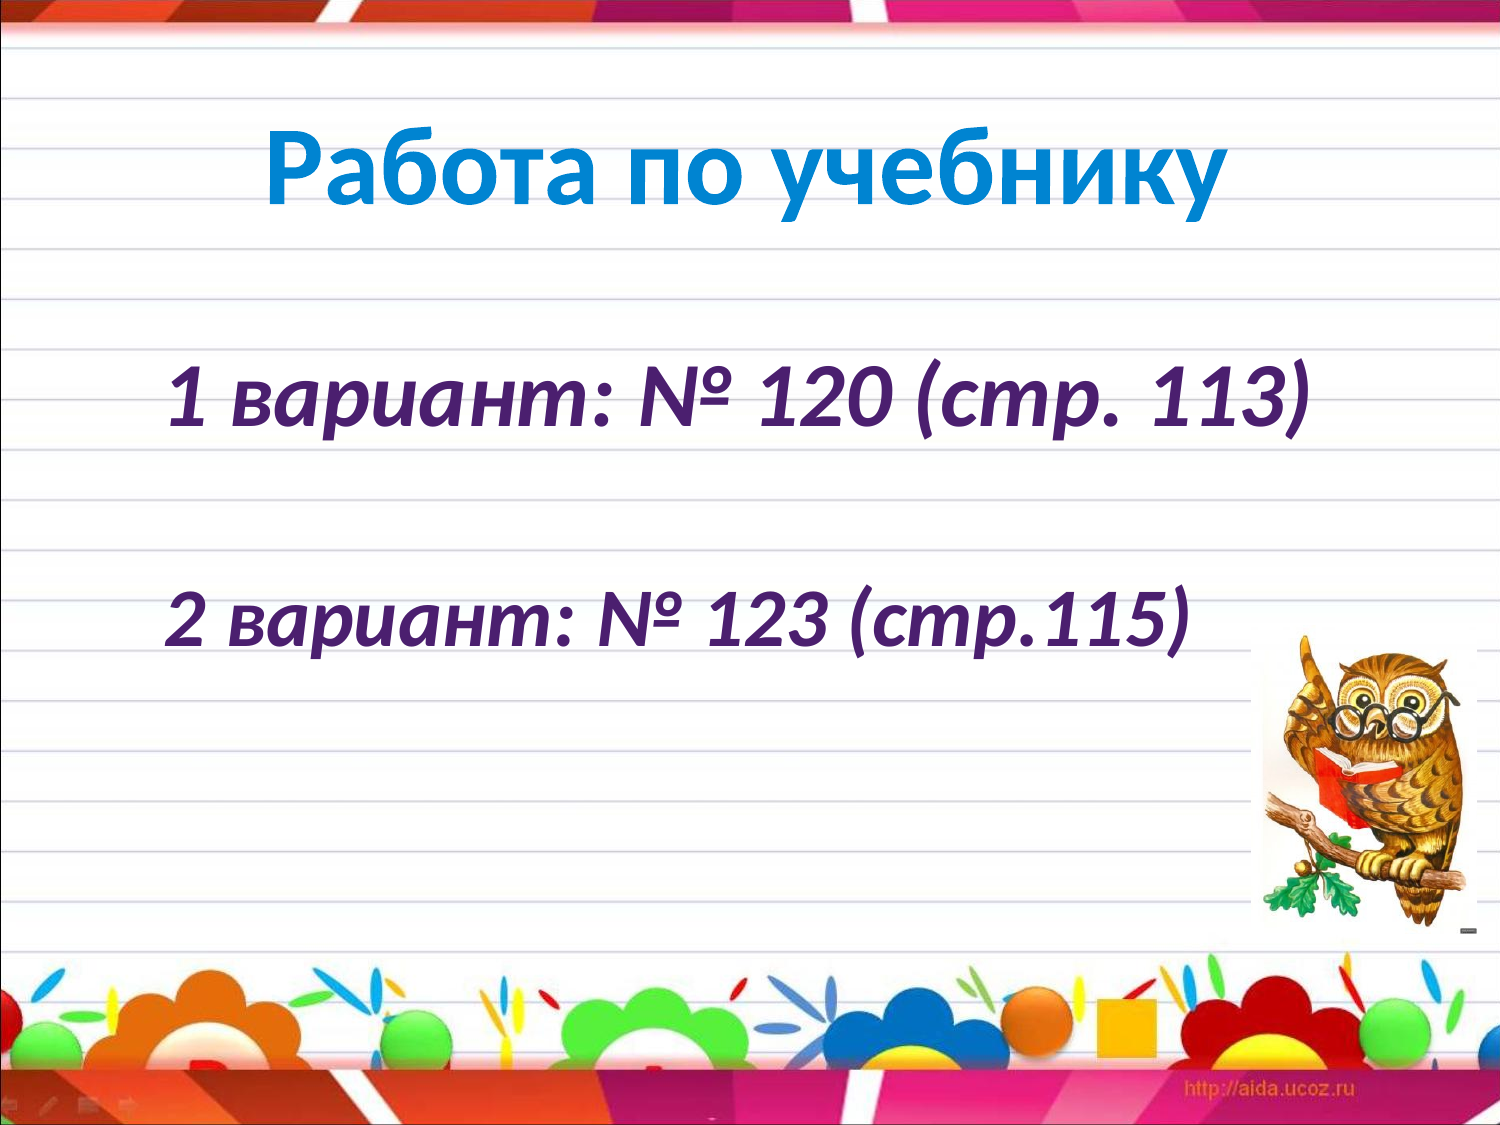

1 вариант: № 120 (стр. 113)
Работа по учебнику
 2 вариант: № 123 (стр.115)